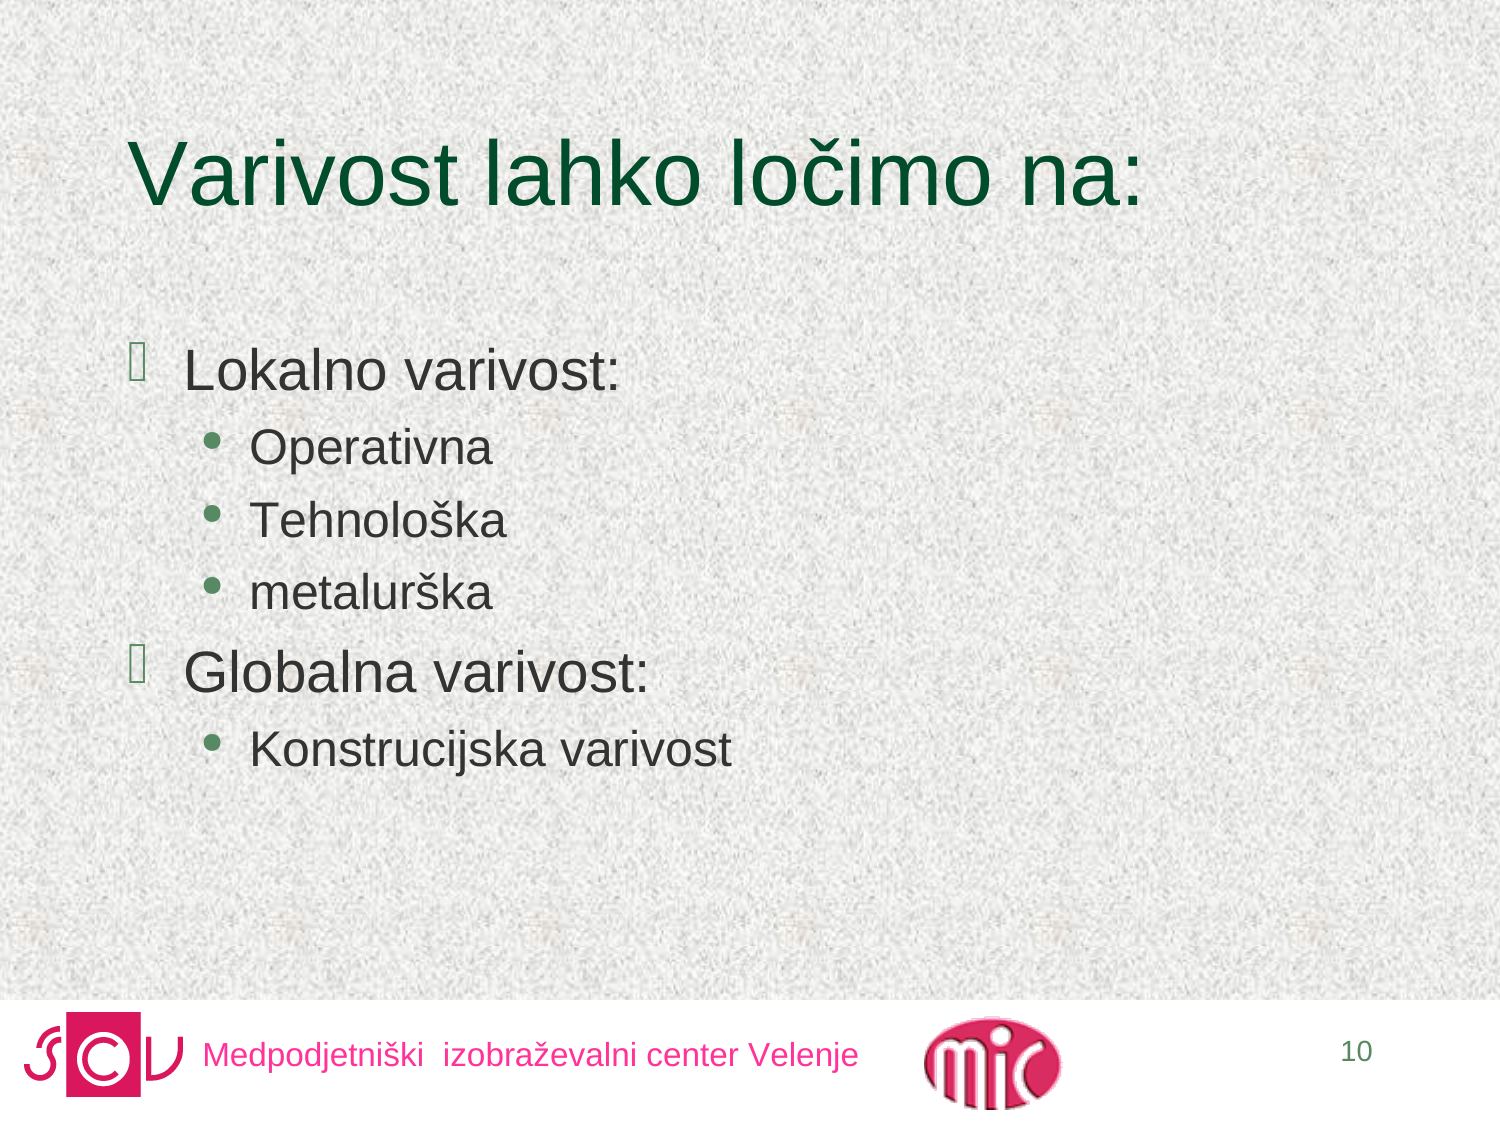

# Varivost lahko ločimo na:
Lokalno varivost:
Operativna
Tehnološka
metalurška
Globalna varivost:
Konstrucijska varivost